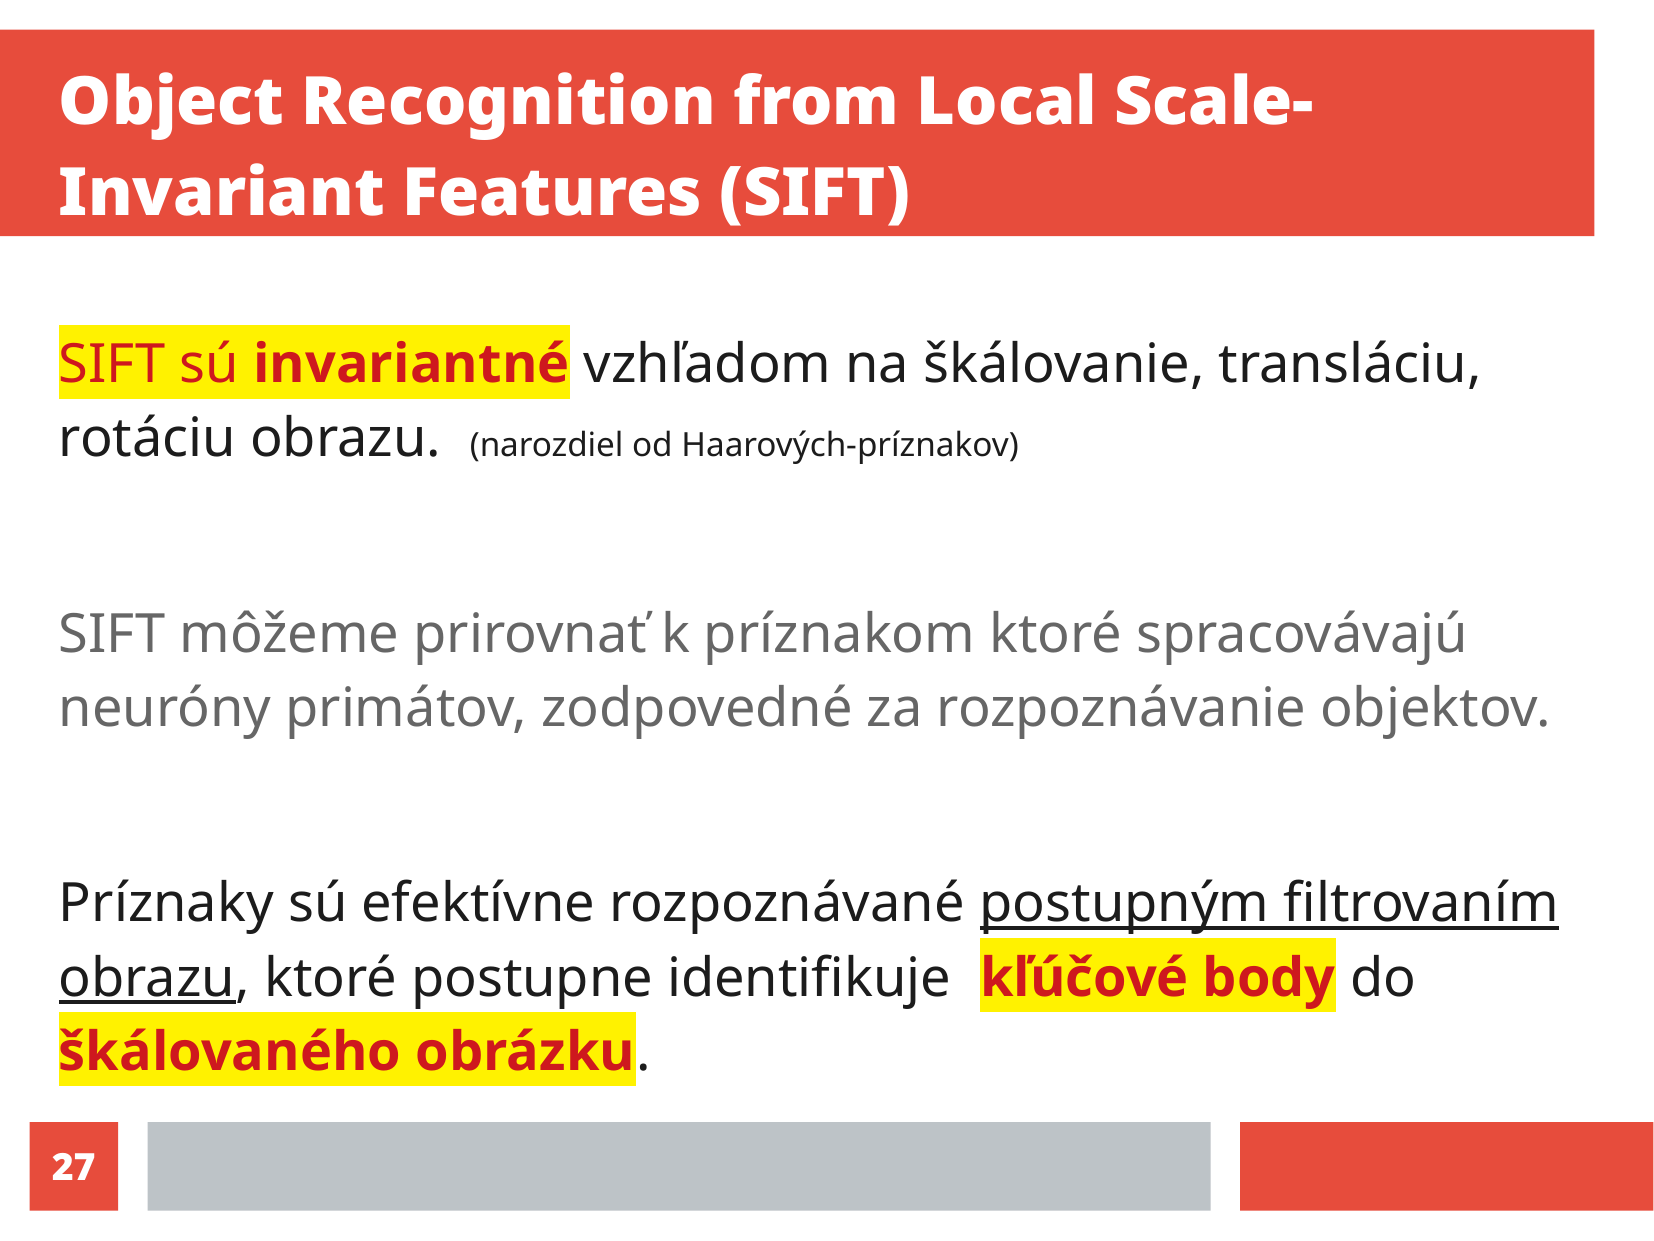

# Object Recognition from Local Scale-Invariant Features (SIFT)
SIFT sú invariantné vzhľadom na škálovanie, transláciu, rotáciu obrazu. (narozdiel od Haarových-príznakov)
SIFT môžeme prirovnať k príznakom ktoré spracovávajú neuróny primátov, zodpovedné za rozpoznávanie objektov.
Príznaky sú efektívne rozpoznávané postupným filtrovaním obrazu, ktoré postupne identifikuje kľúčové body do škálovaného obrázku.
27